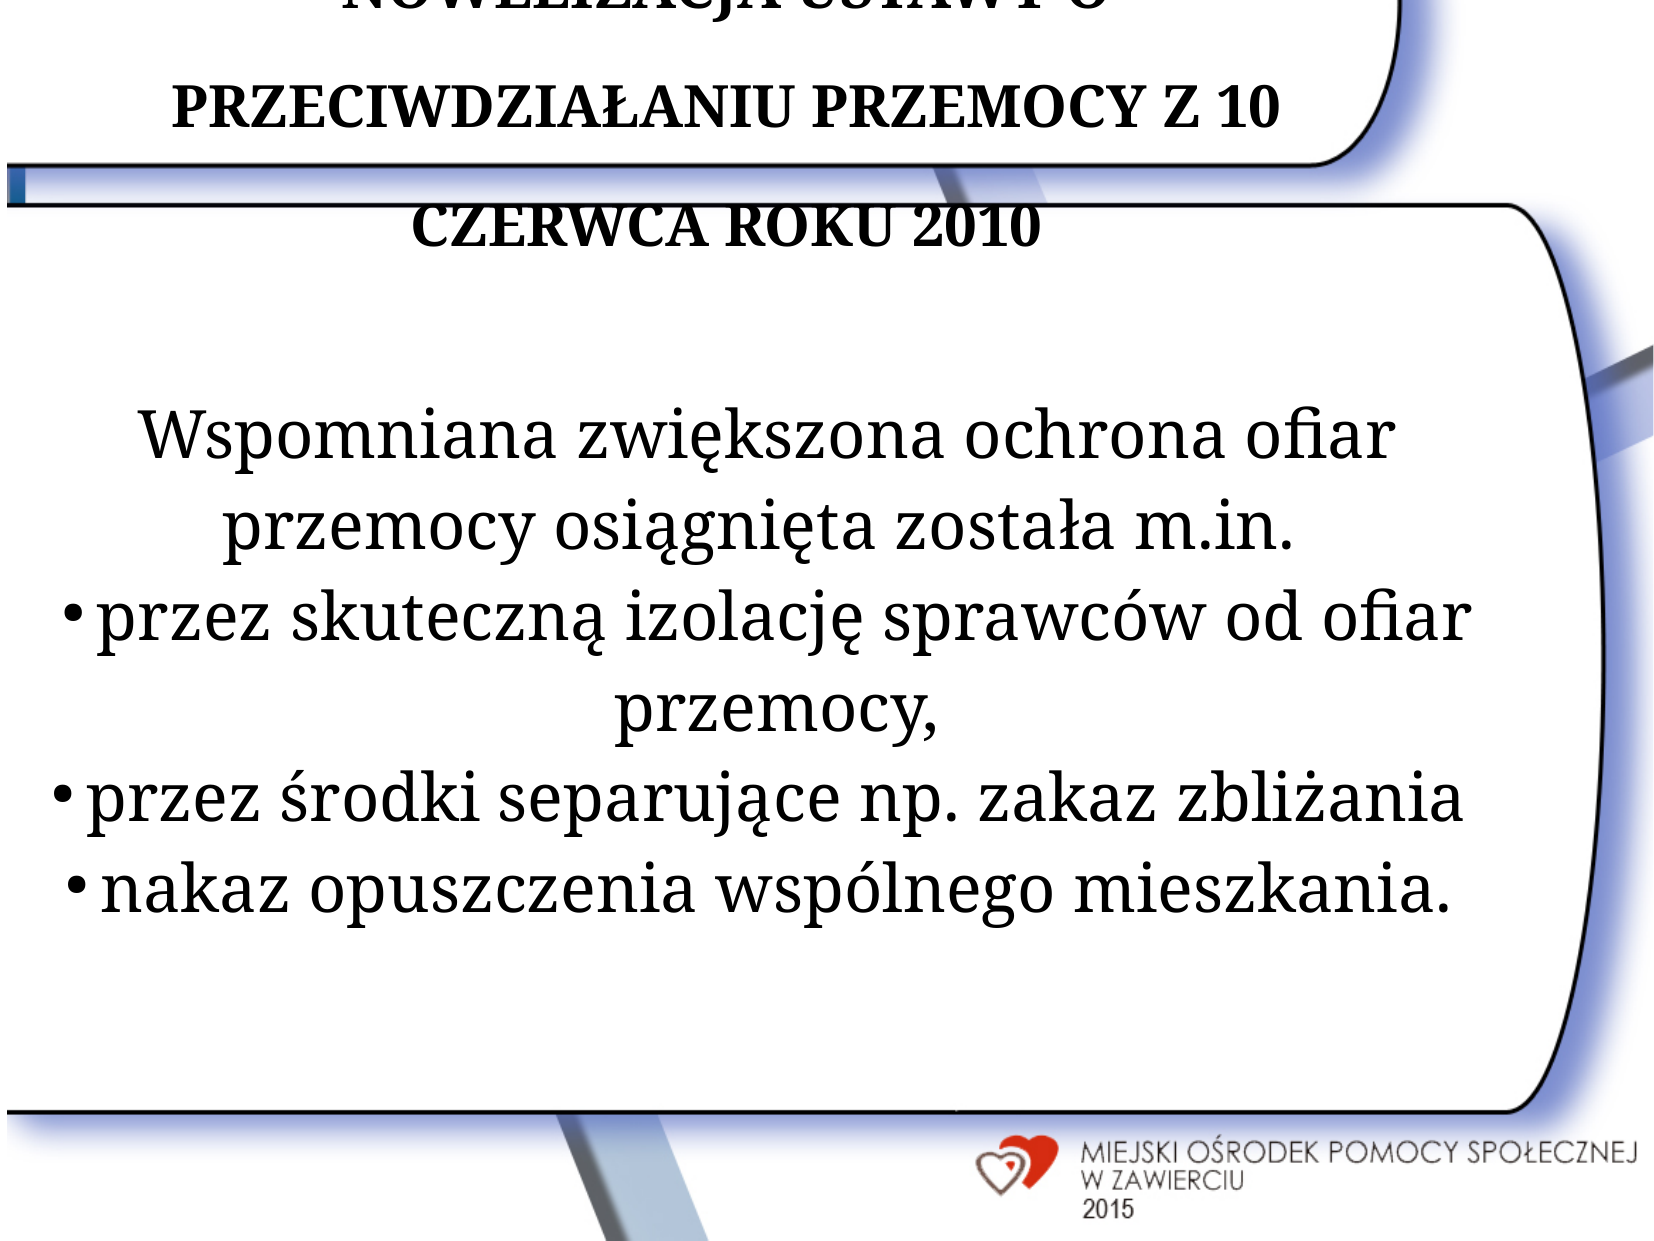

# NOWELIZACJA USTAWY O PRZECIWDZIAŁANIU PRZEMOCY Z 10 CZERWCA ROKU 2010
Wspomniana zwiększona ochrona ofiar przemocy osiągnięta została m.in.
przez skuteczną izolację sprawców od ofiar przemocy,
przez środki separujące np. zakaz zbliżania
nakaz opuszczenia wspólnego mieszkania.